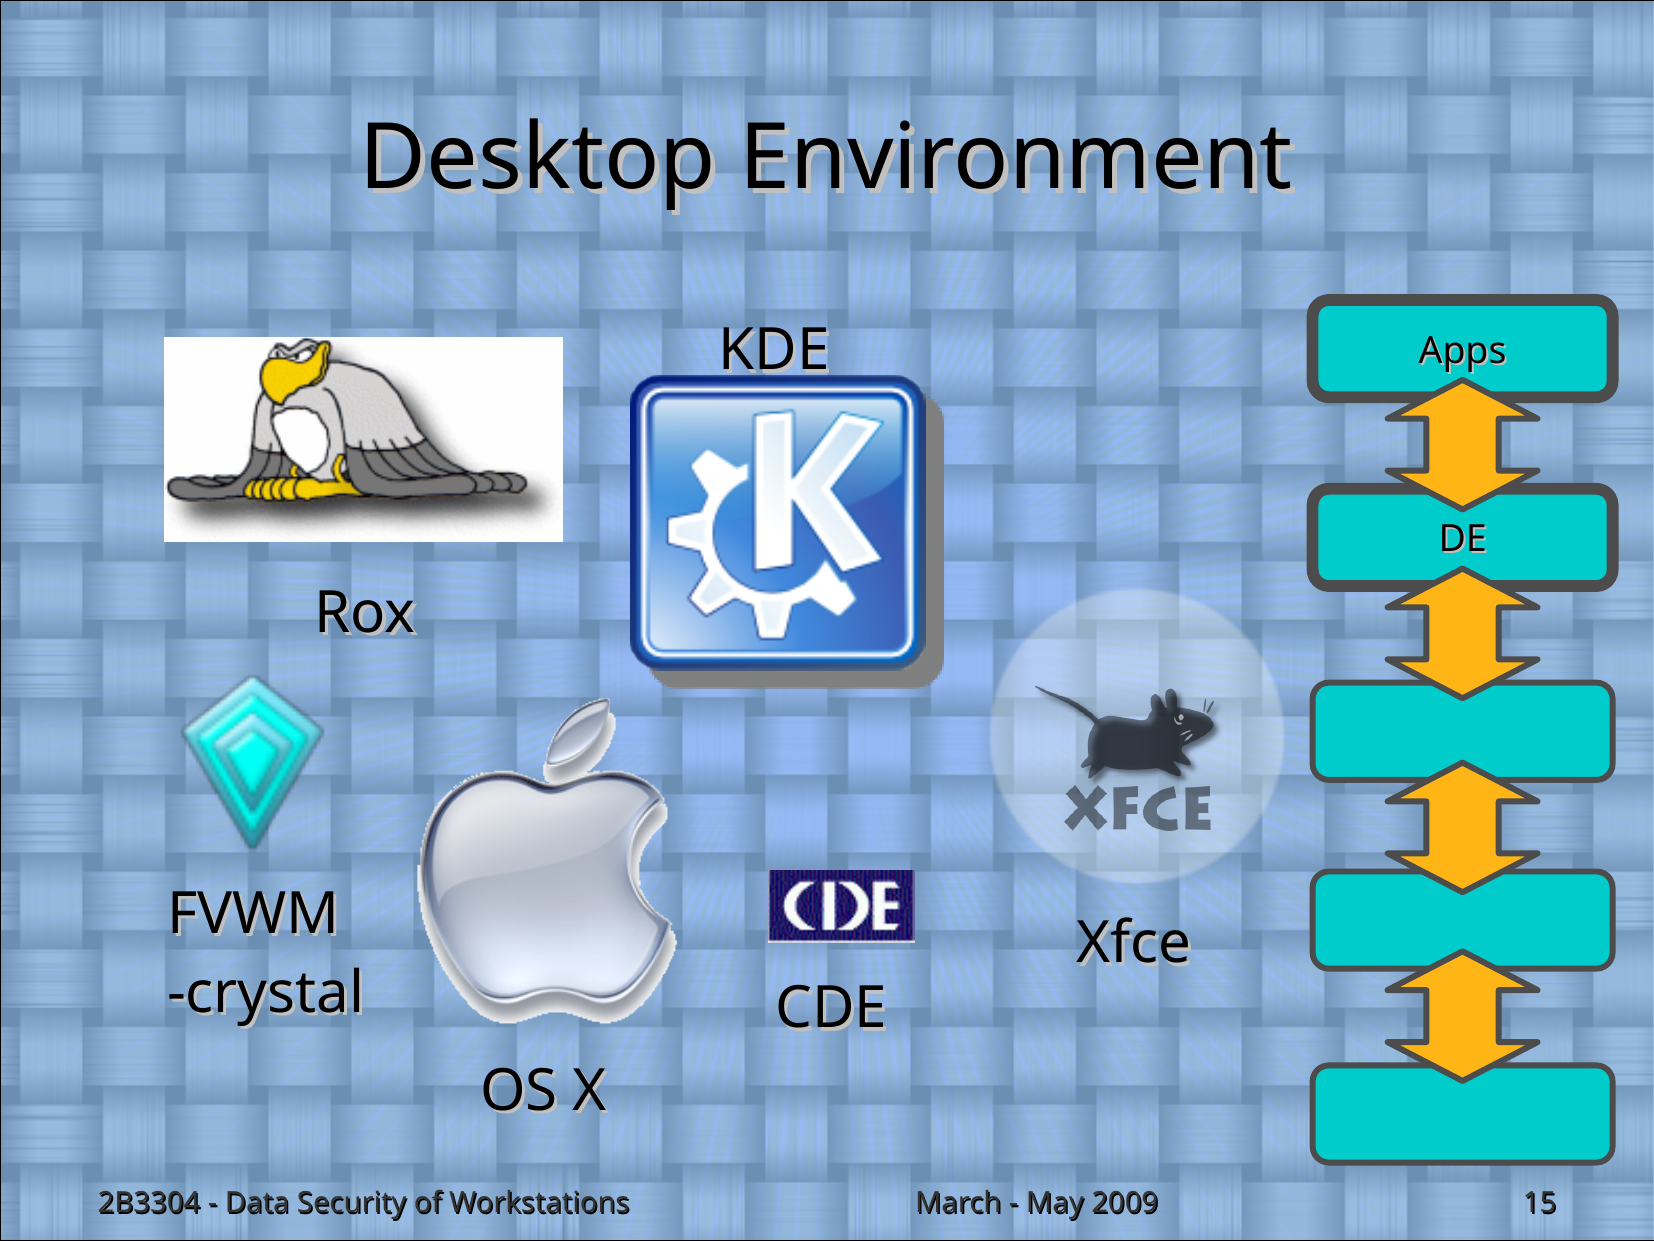

# Desktop Environment
Apps
KDE
DE
Rox
FVWM
-crystal
Xfce
CDE
OS X